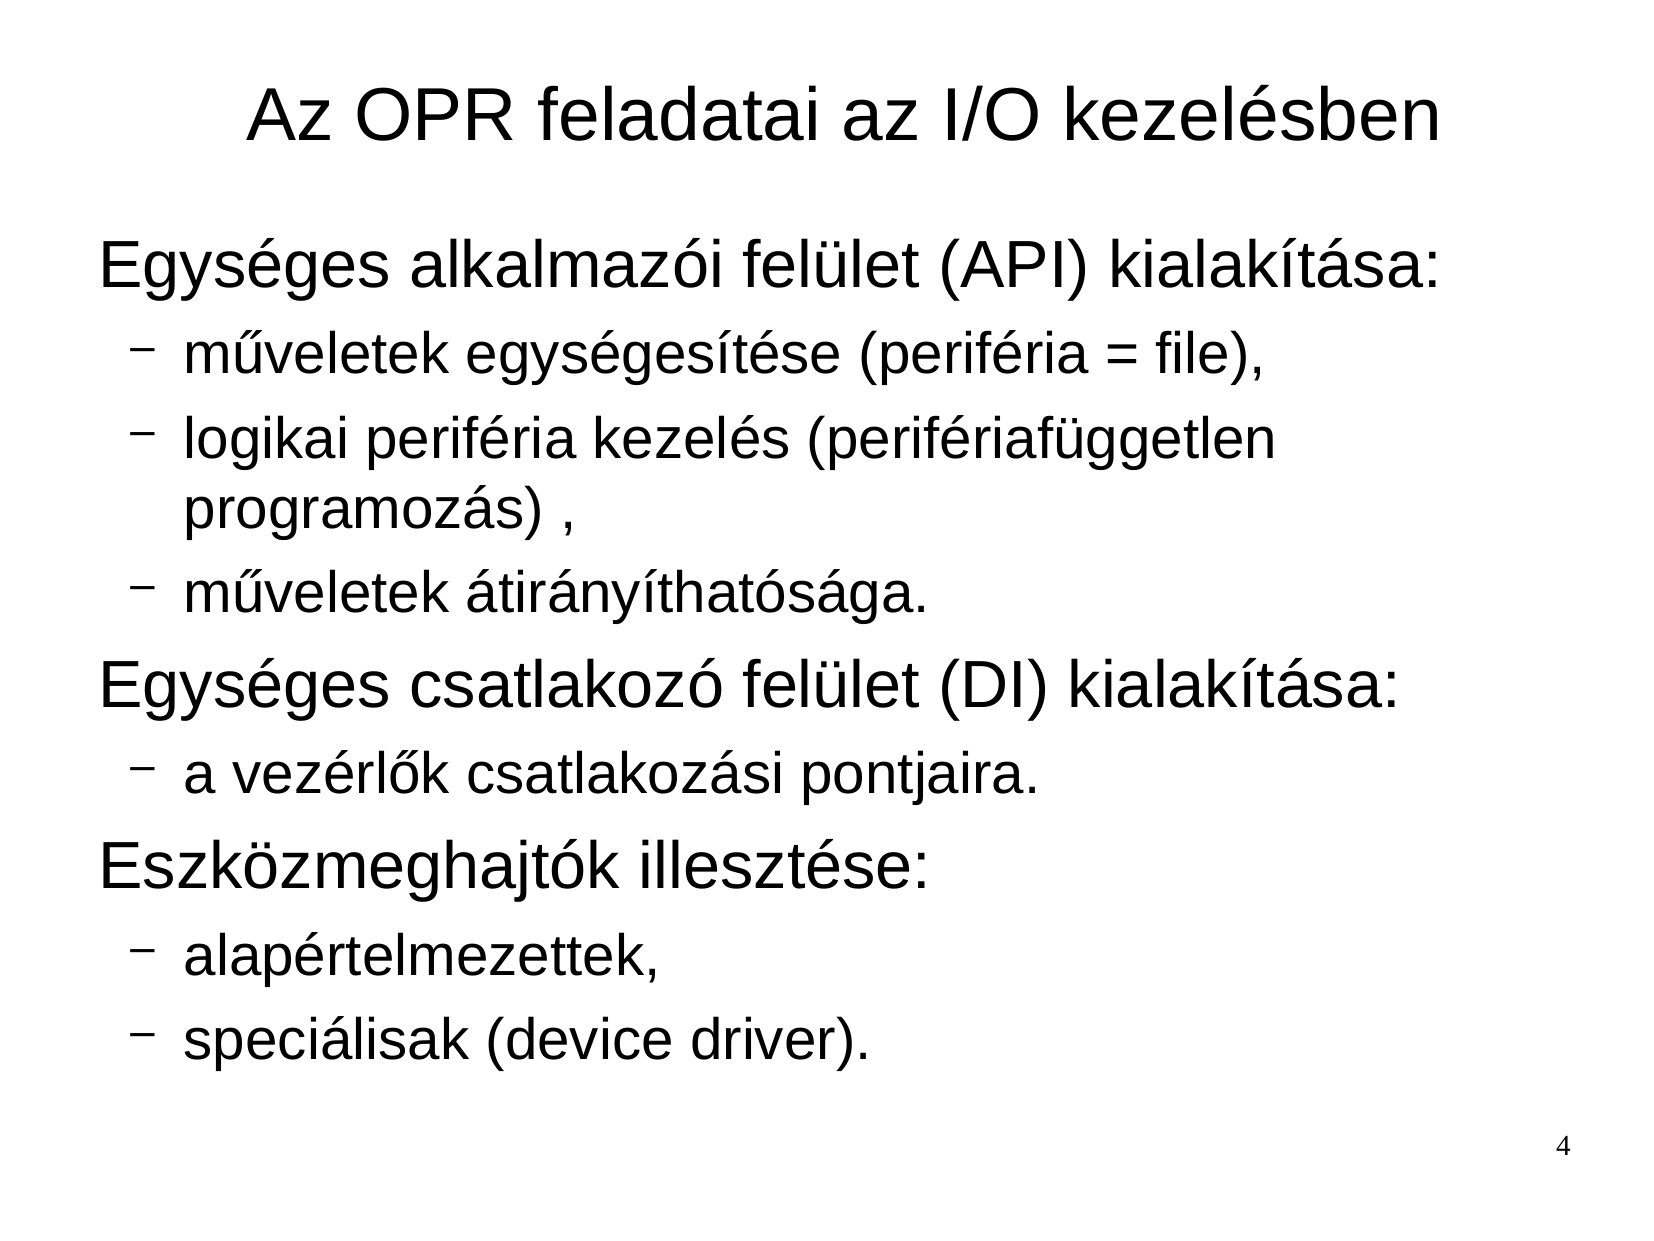

# Az OPR feladatai az I/O kezelésben
Egységes alkalmazói felület (API) kialakítása:
műveletek egységesítése (periféria = file),
logikai periféria kezelés (perifériafüggetlen programozás) ,
műveletek átirányíthatósága.
Egységes csatlakozó felület (DI) kialakítása:
a vezérlők csatlakozási pontjaira.
Eszközmeghajtók illesztése:
alapértelmezettek,
speciálisak (device driver).
4